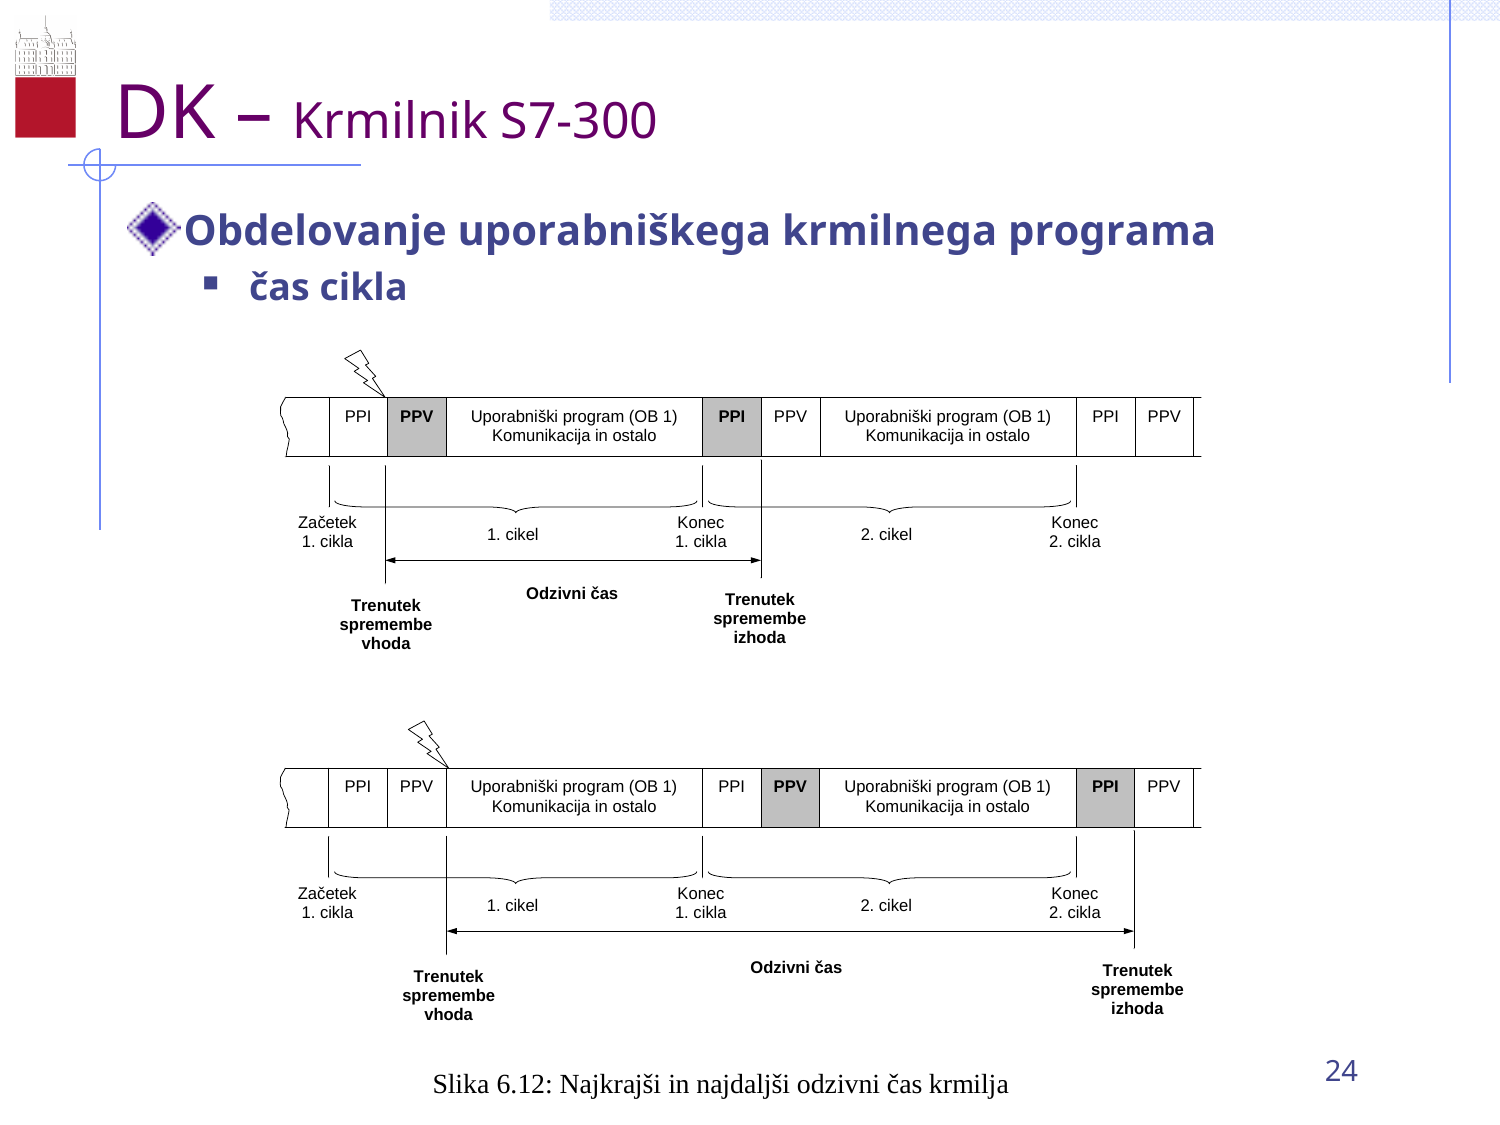

DK – Krmilnik S7-300
# Obdelovanje uporabniškega krmilnega programa
čas cikla